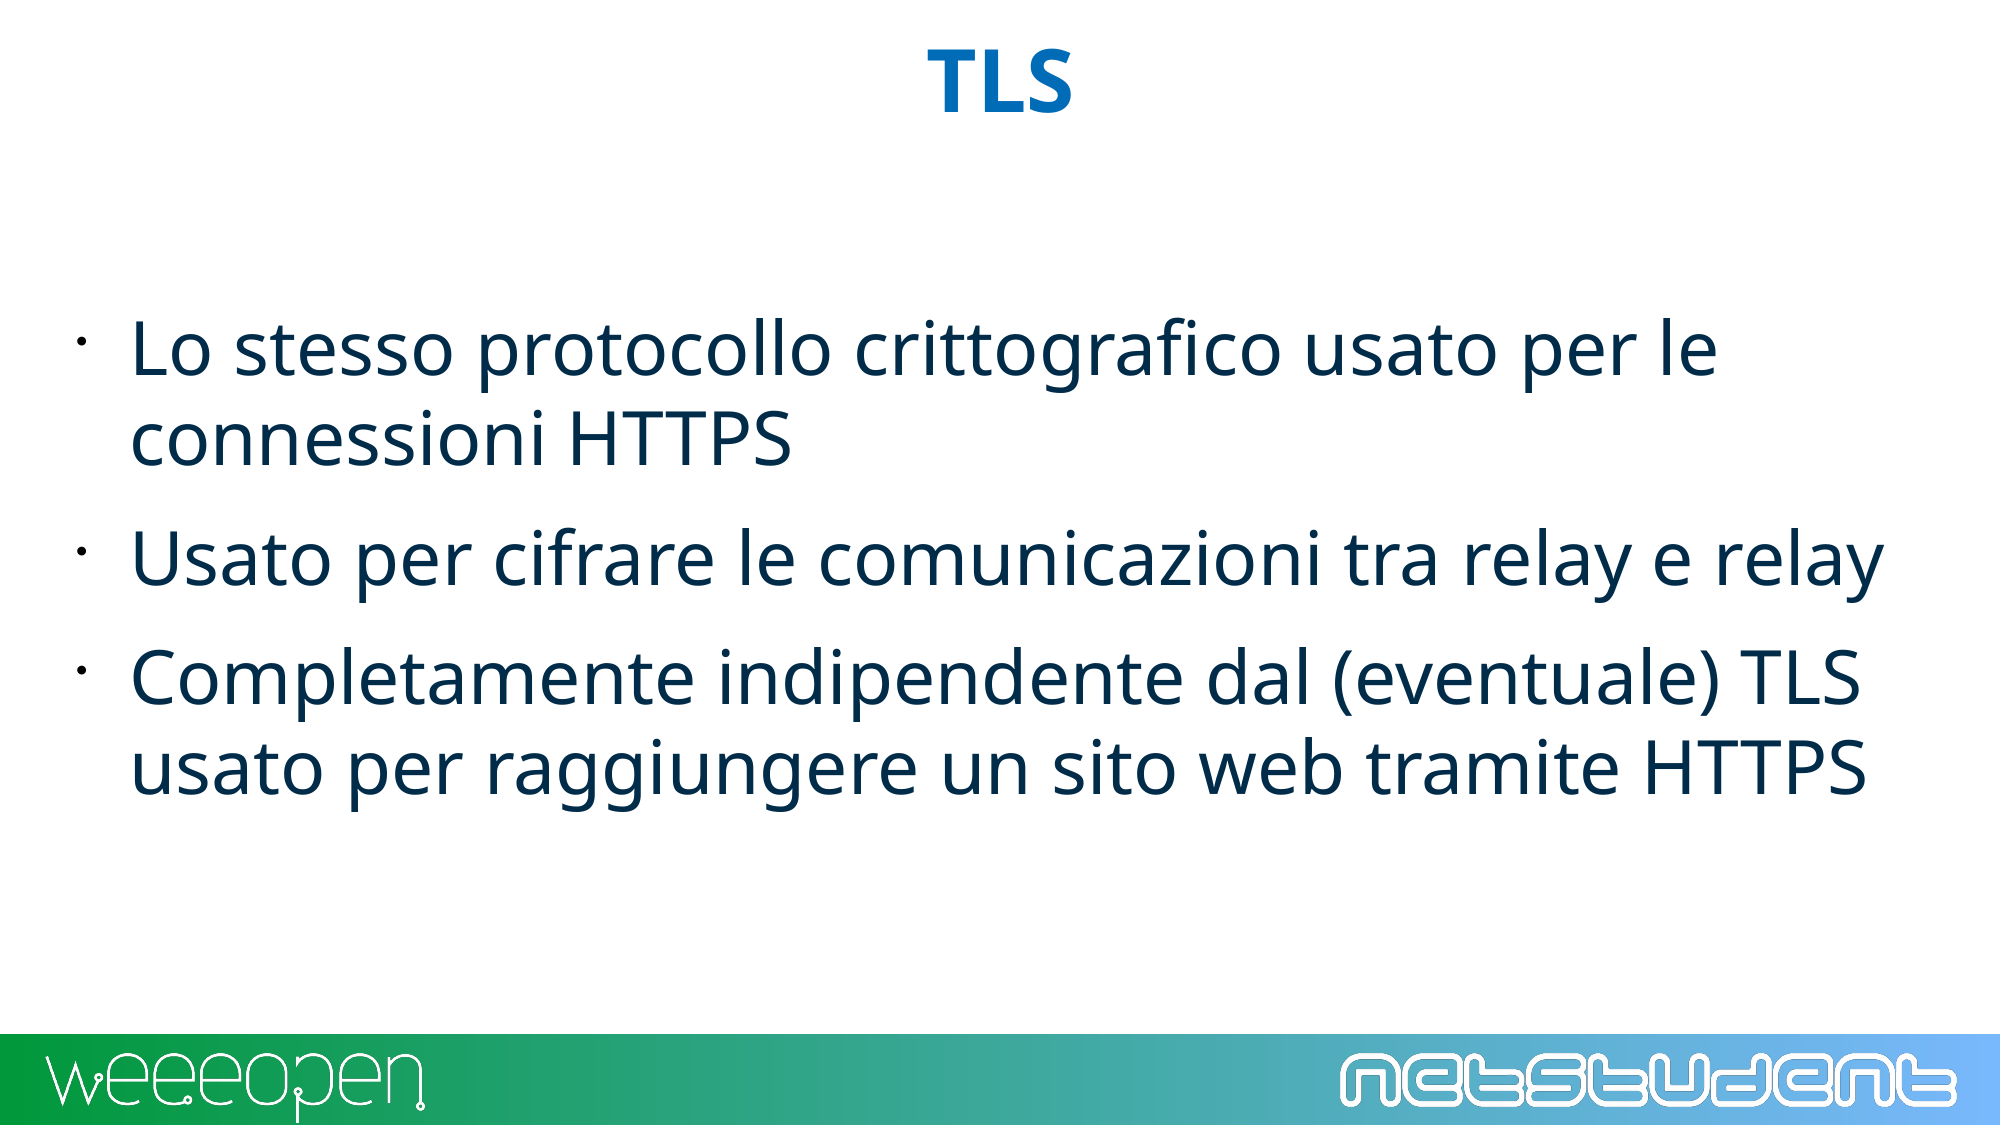

# TLS
Lo stesso protocollo crittografico usato per le connessioni HTTPS
Usato per cifrare le comunicazioni tra relay e relay
Completamente indipendente dal (eventuale) TLS usato per raggiungere un sito web tramite HTTPS